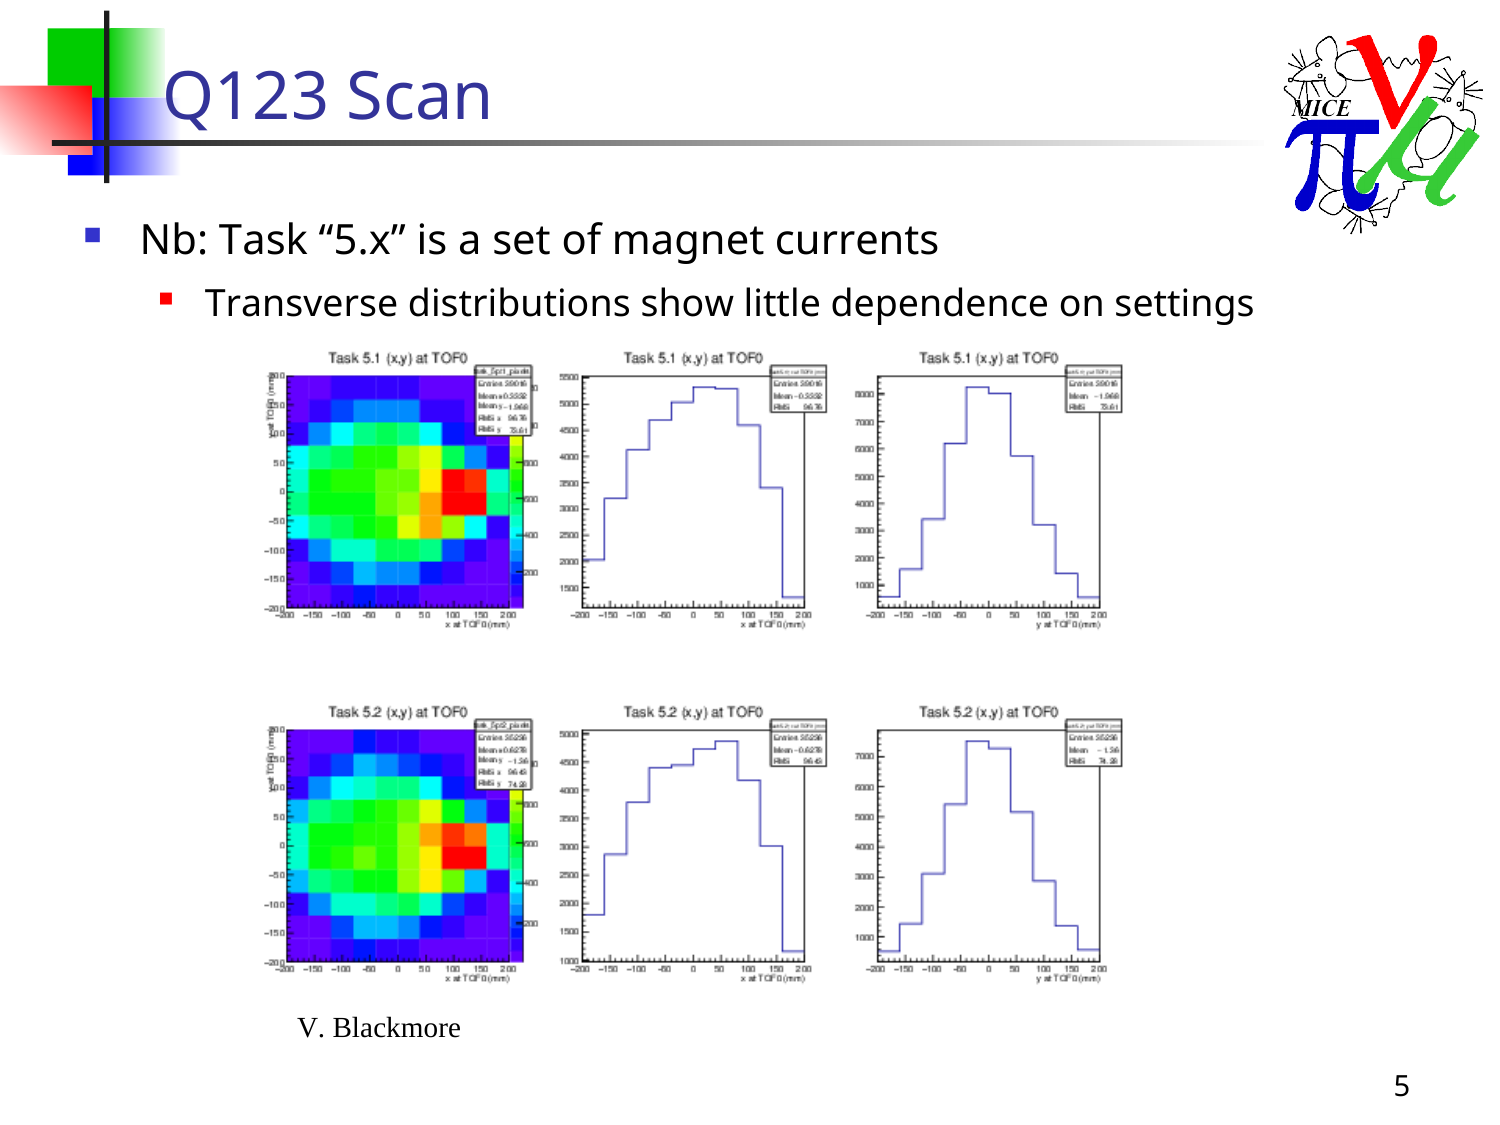

# Q123 Scan
Nb: Task “5.x” is a set of magnet currents
Transverse distributions show little dependence on settings
V. Blackmore
5